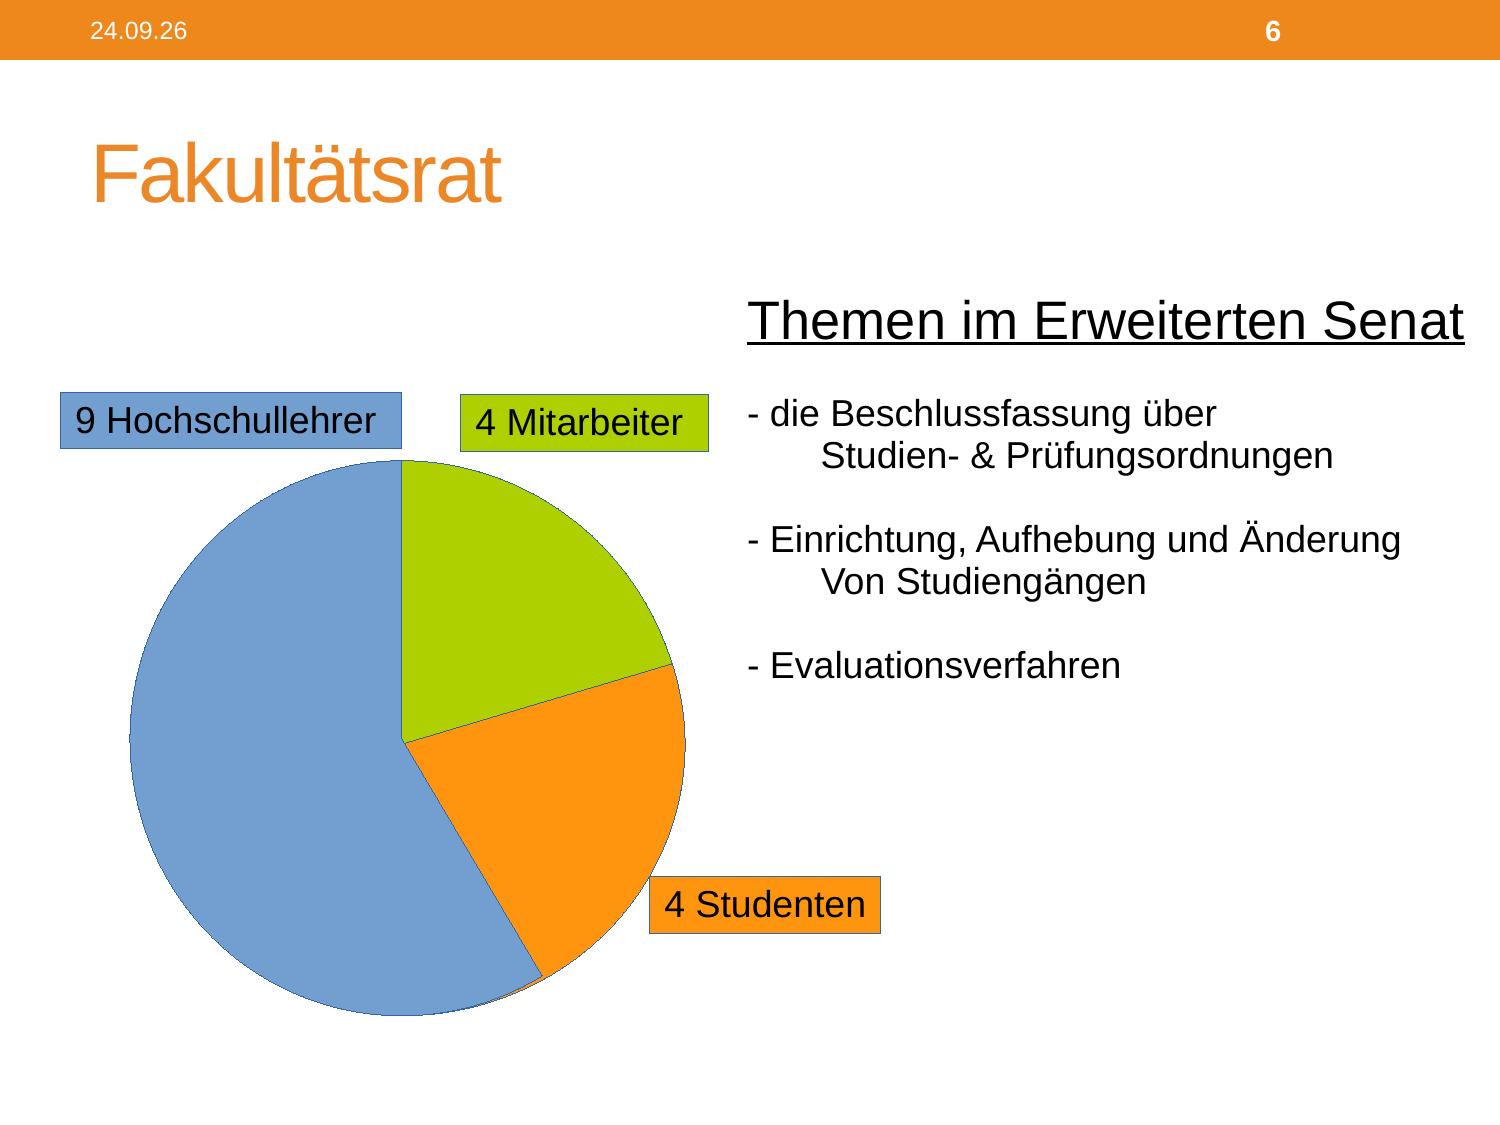

# Fakultätsrat
Themen im Erweiterten Senat
- die Beschlussfassung über
 Studien- & Prüfungsordnungen
- Einrichtung, Aufhebung und Änderung
	Von Studiengängen
- Evaluationsverfahren
9 Hochschullehrer
4 Mitarbeiter
4 Studenten